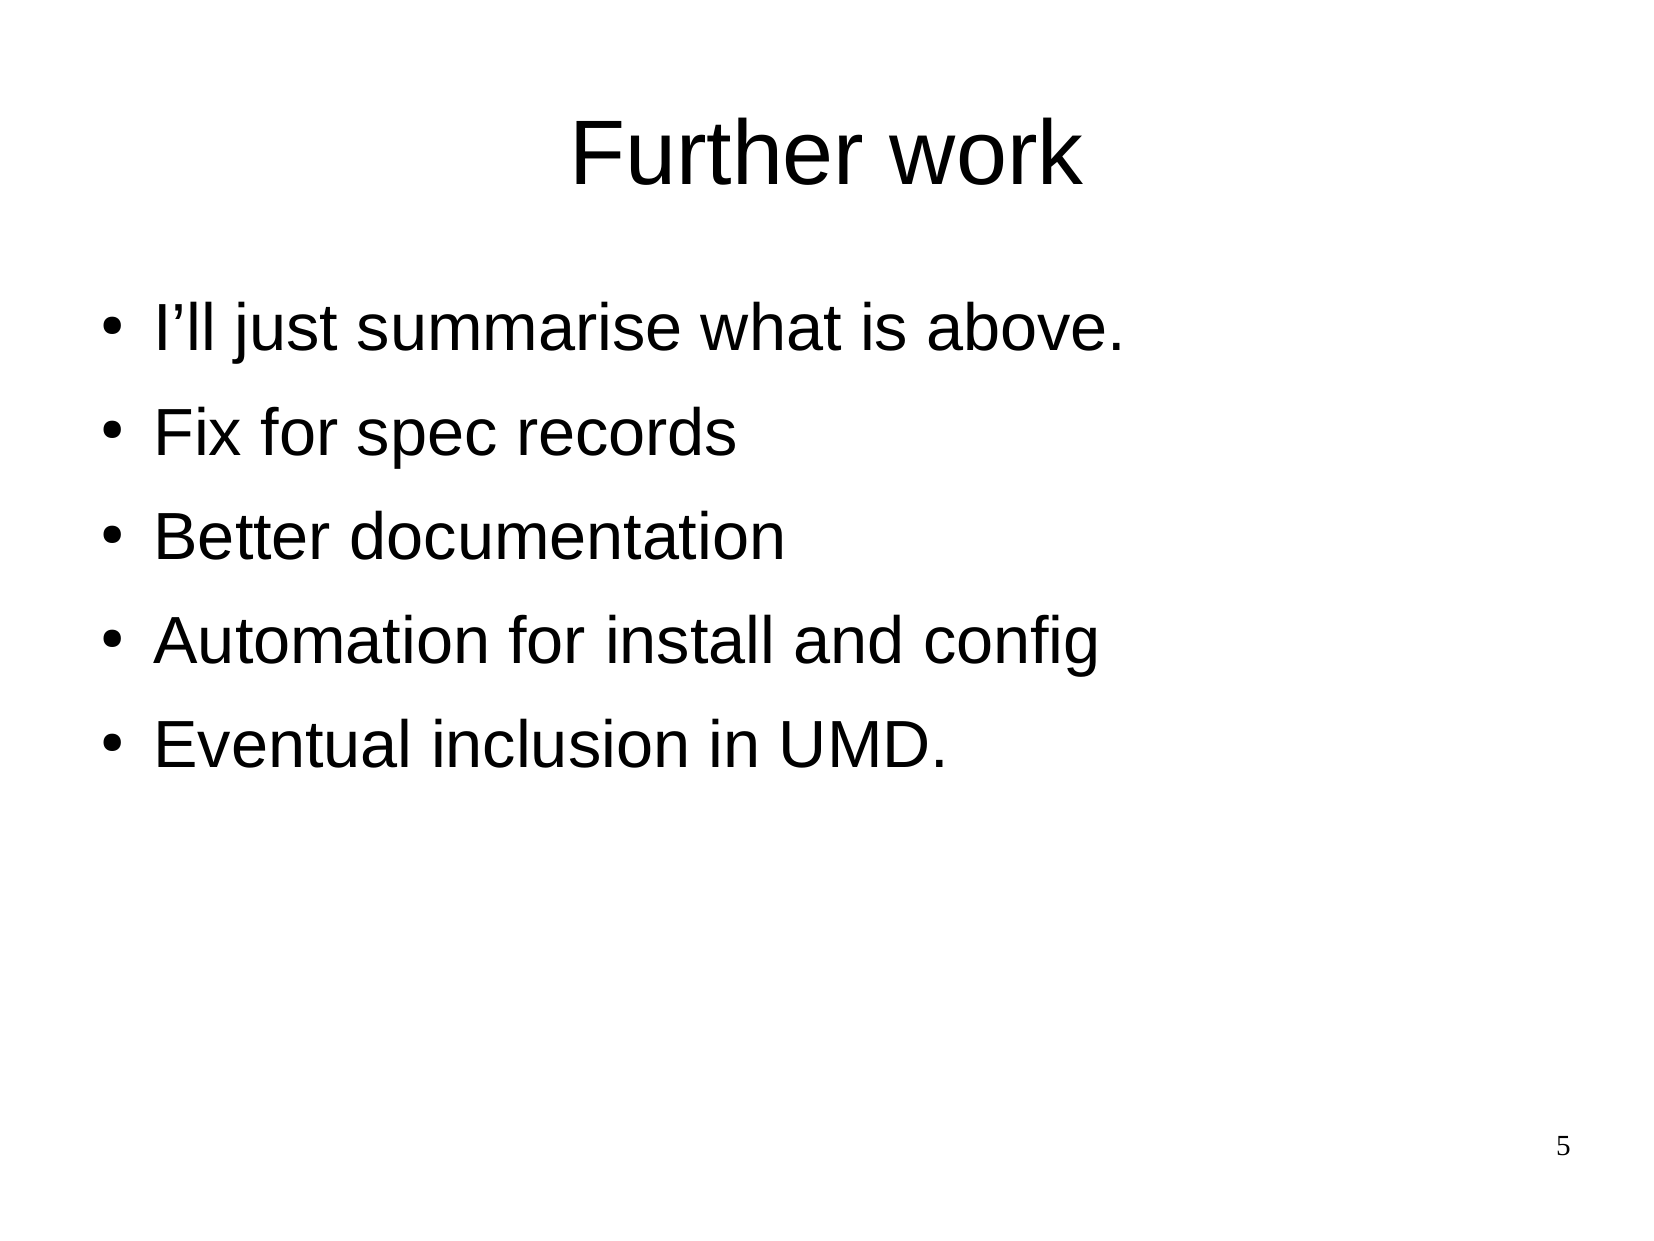

# Further work
I’ll just summarise what is above.
Fix for spec records
Better documentation
Automation for install and config
Eventual inclusion in UMD.
5